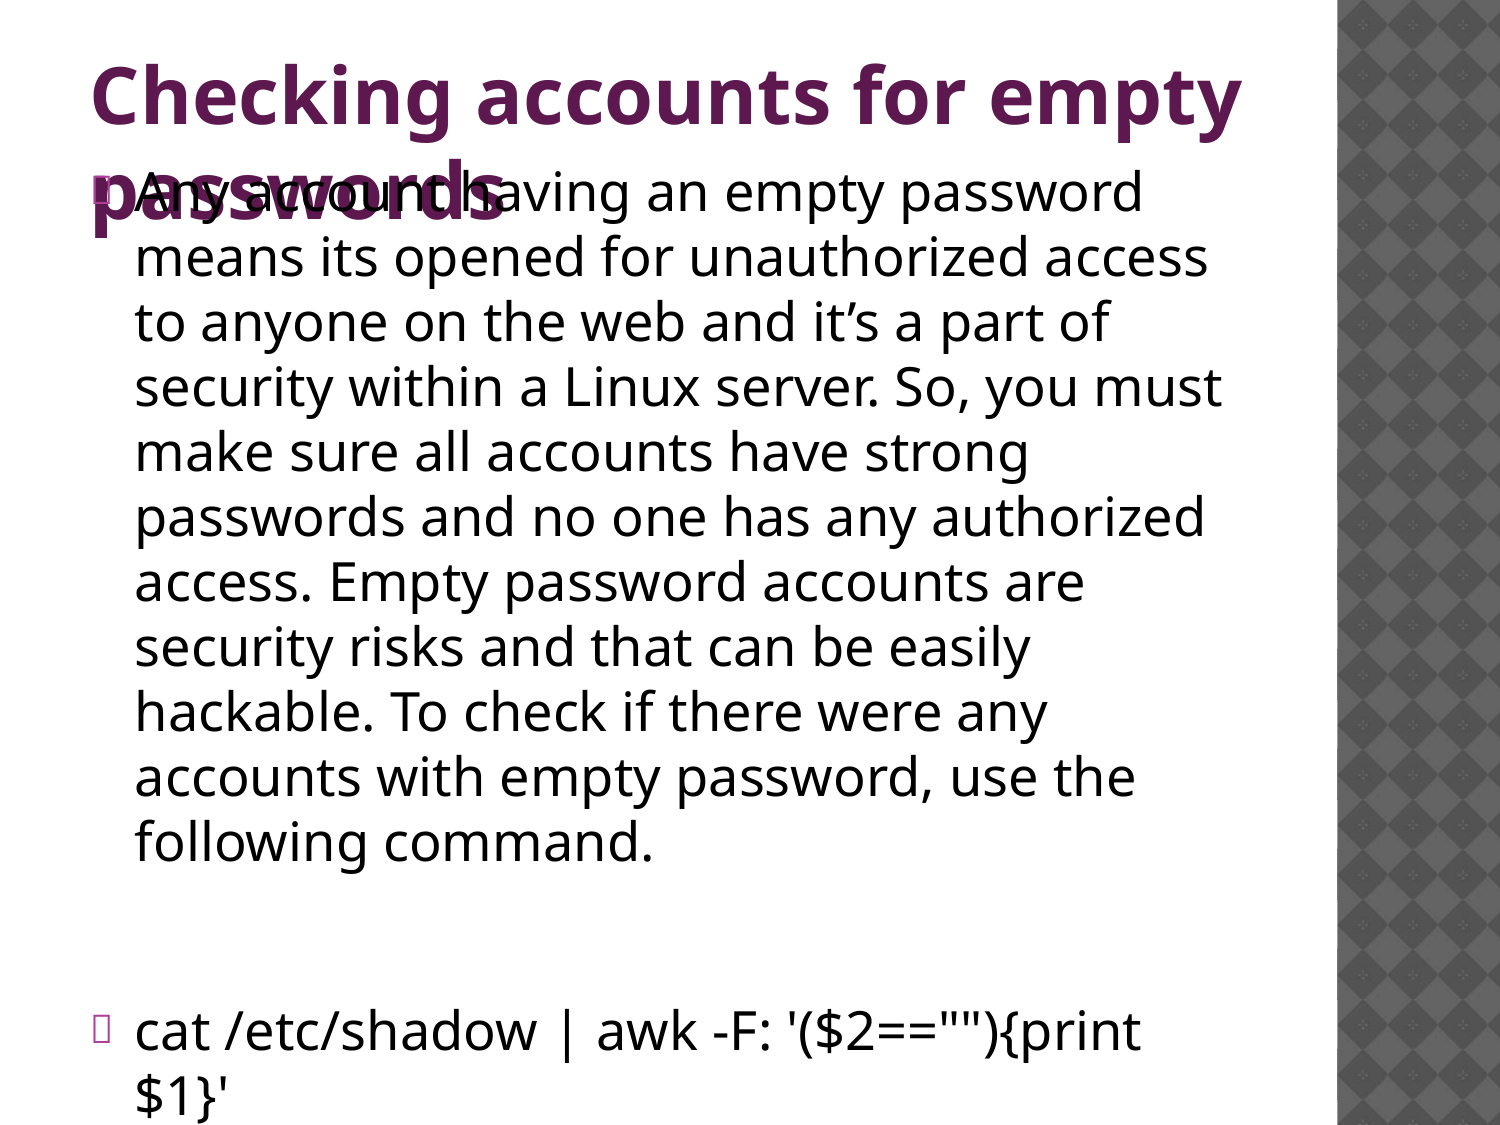

# Checking accounts for empty passwords
Any account having an empty password means its opened for unauthorized access to anyone on the web and it’s a part of security within a Linux server. So, you must make sure all accounts have strong passwords and no one has any authorized access. Empty password accounts are security risks and that can be easily hackable. To check if there were any accounts with empty password, use the following command.
cat /etc/shadow | awk -F: '($2==""){print $1}'